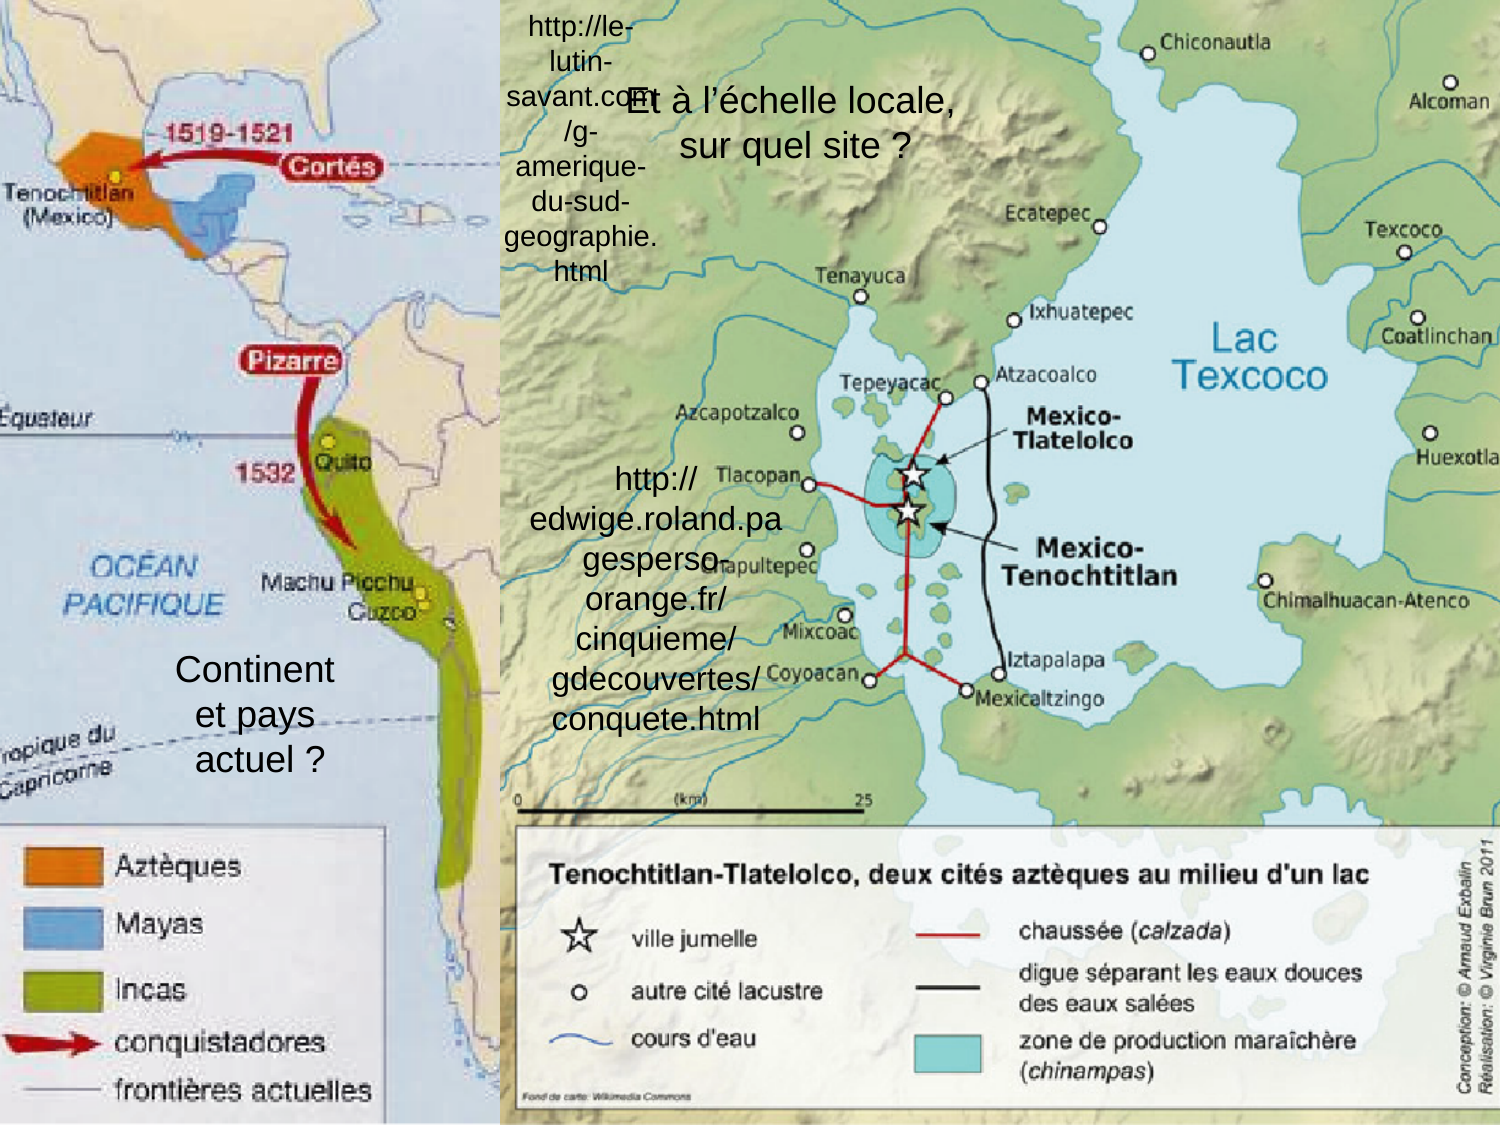

http://le-lutin-savant.com/g-amerique-du-sud-geographie.html
Et à l’échelle locale,
sur quel site ?
Quelle civilisation
précolombienne ?
http://edwige.roland.pagesperso-orange.fr/cinquieme/gdecouvertes/conquete.html
Continent
et pays
actuel ?